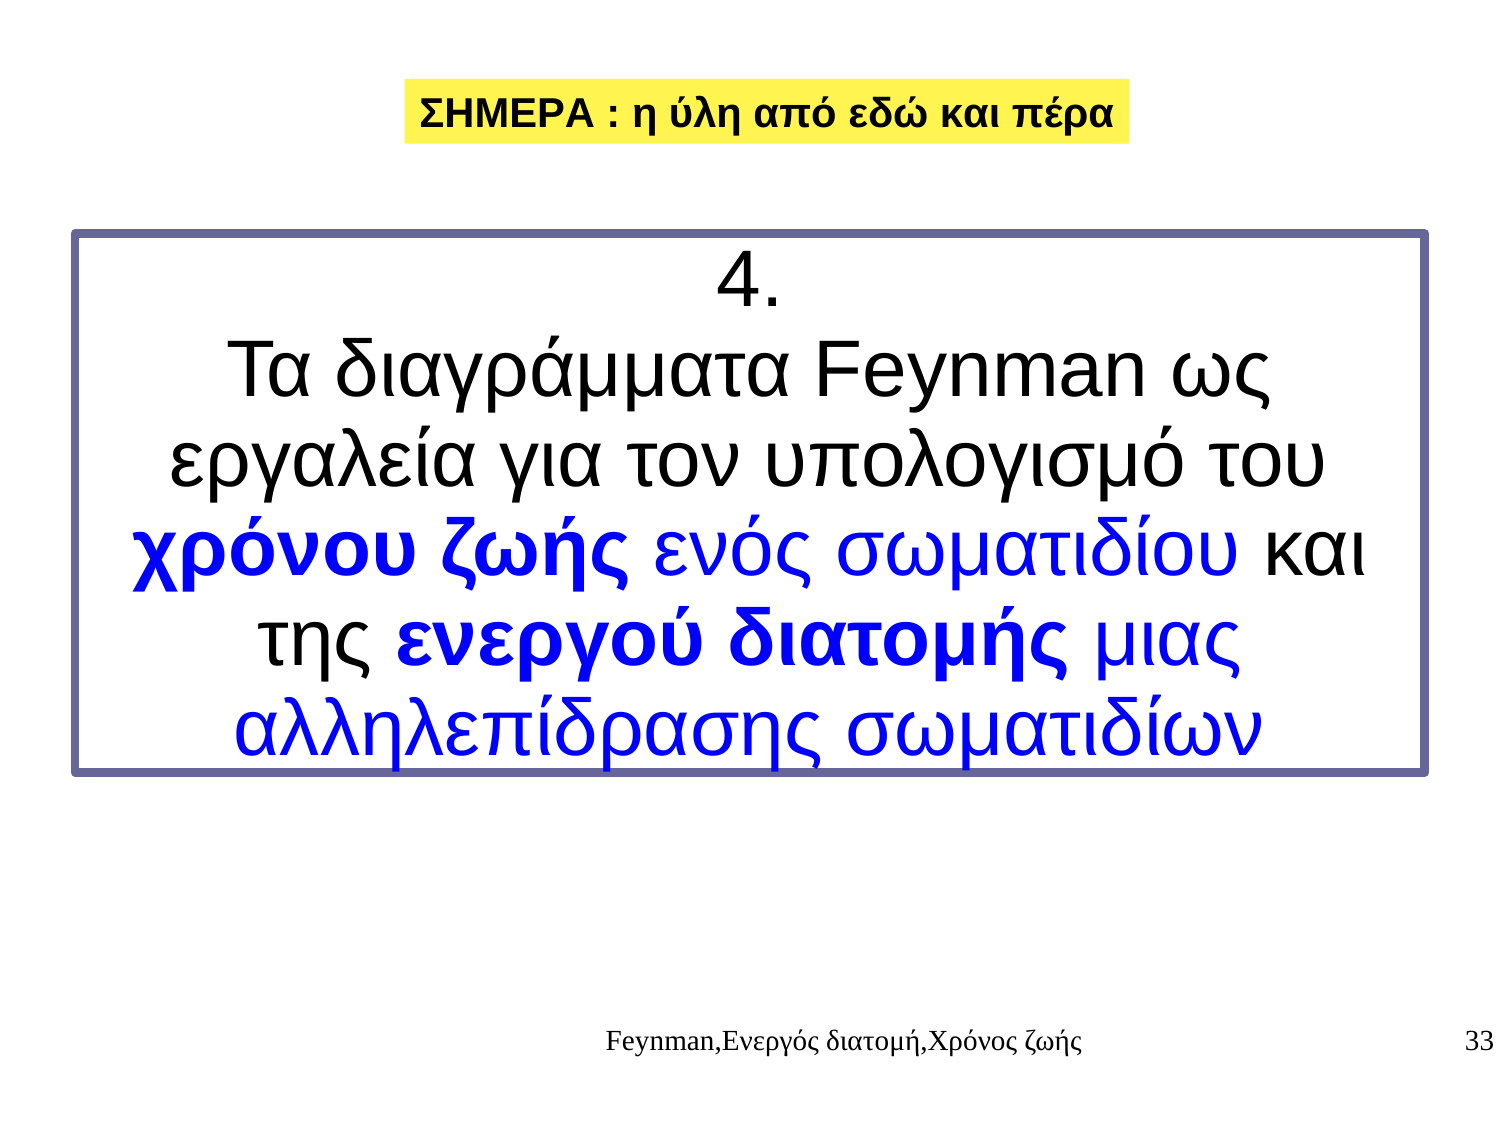

ΣΗΜΕΡΑ : η ύλη από εδώ και πέρα
# 4. Τα διαγράμματα Feynman ως εργαλεία για τον υπολογισμό του χρόνου ζωής ενός σωματιδίου και της ενεργού διατομής μιας αλληλεπίδρασης σωματιδίων
Feynman,Eνεργός διατομή,Xρόνος ζωής
33